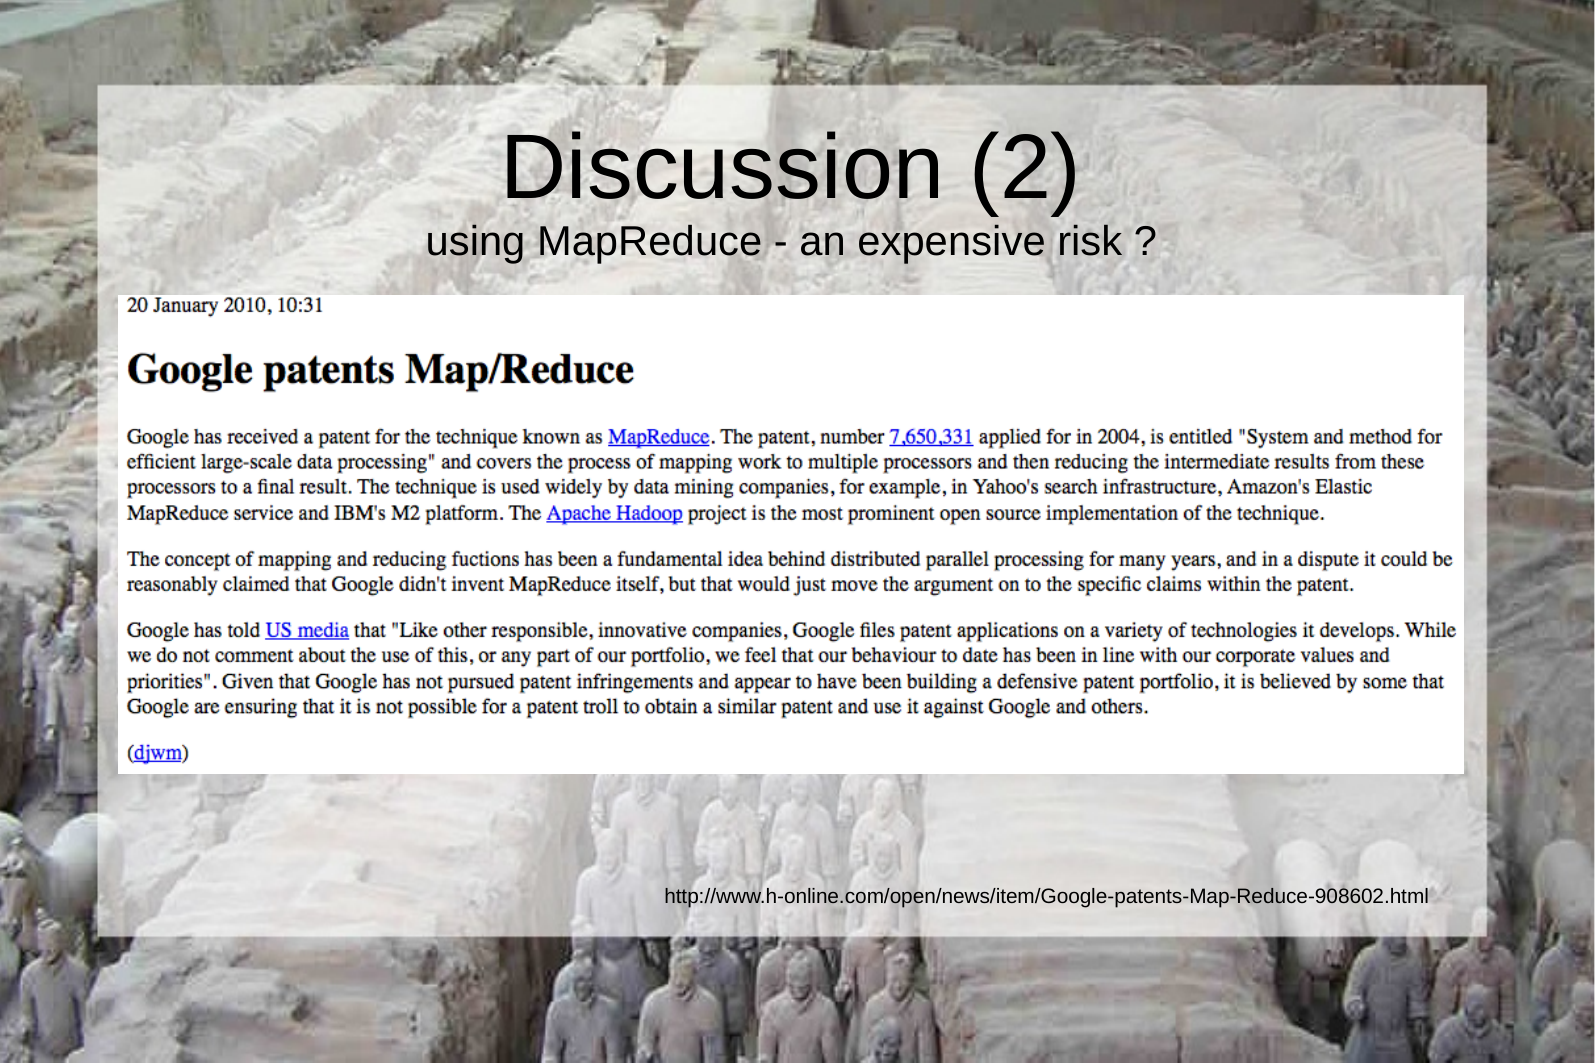

# Discussion (2) using MapReduce - an expensive risk ?
http://www.h-online.com/open/news/item/Google-patents-Map-Reduce-908602.html